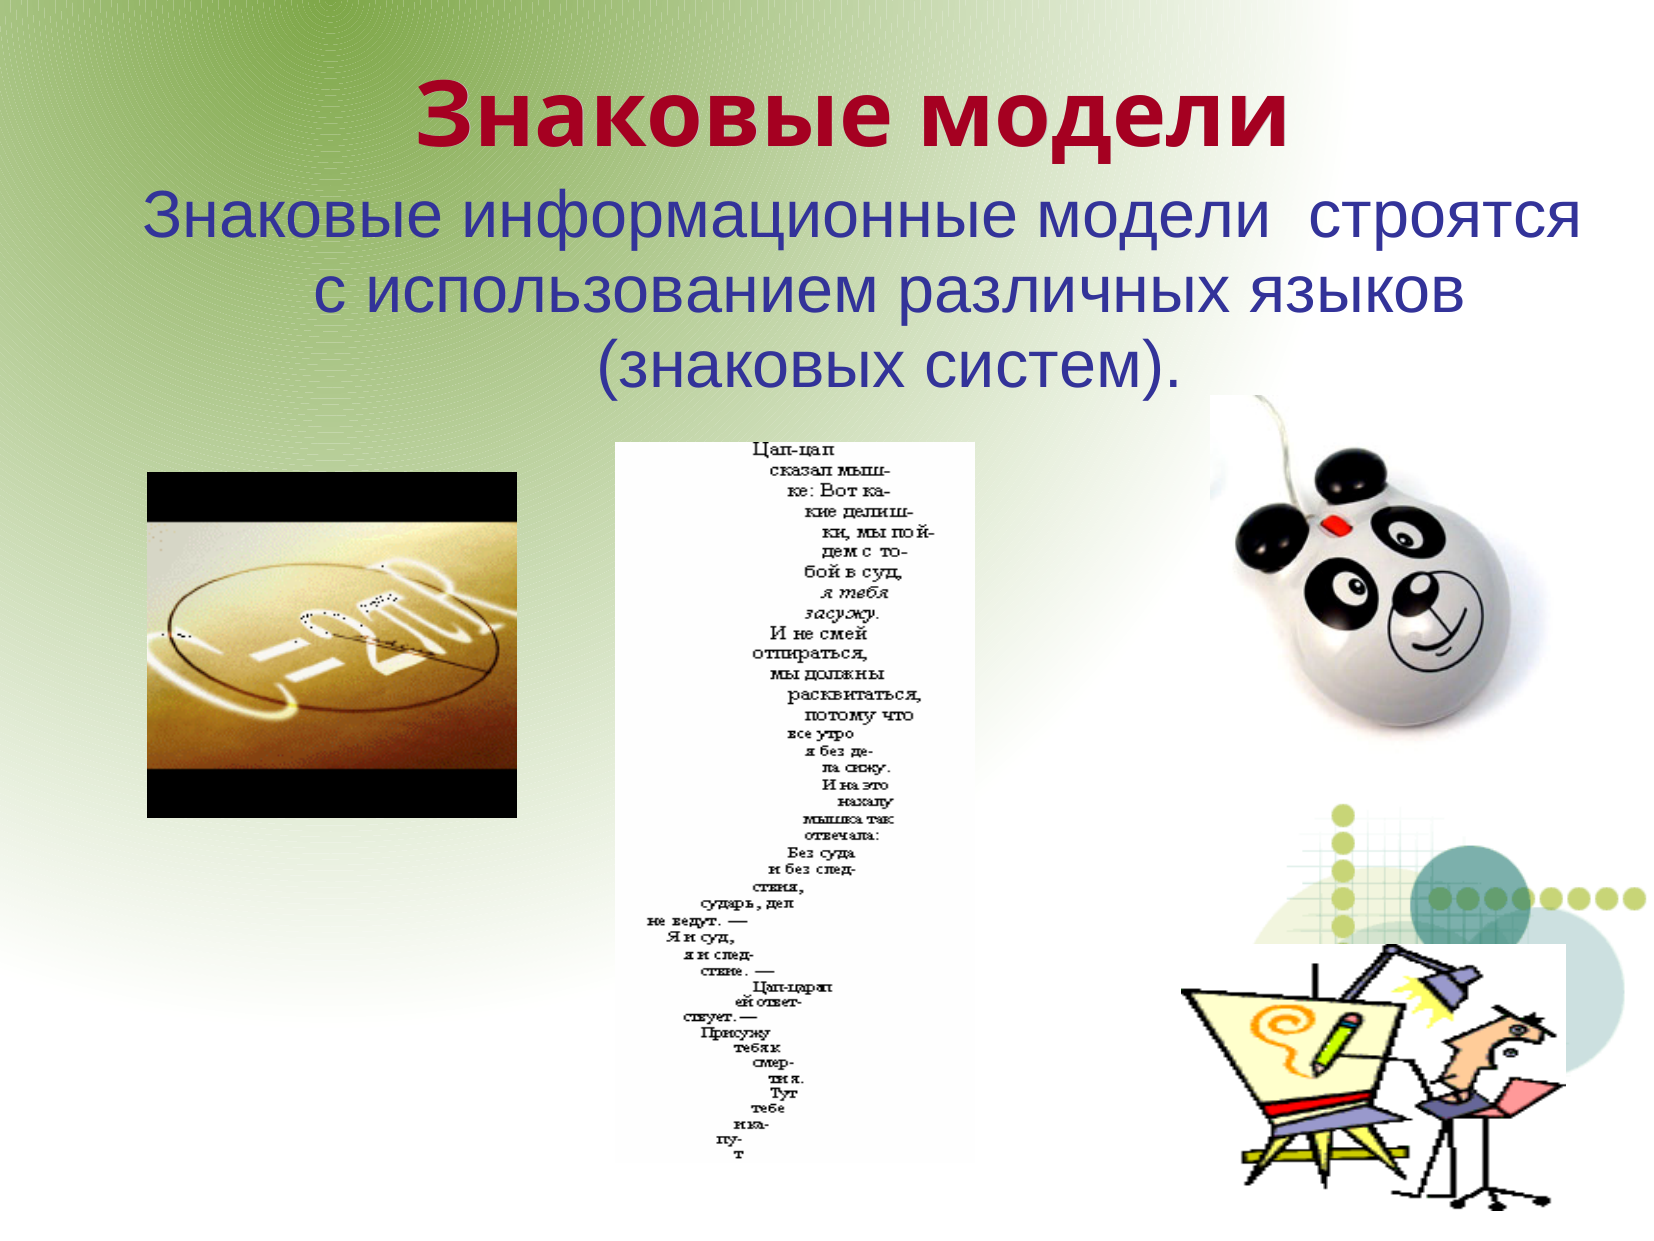

# Знаковые модели
Знаковые информационные модели строятся с использованием различных языков (знаковых систем).